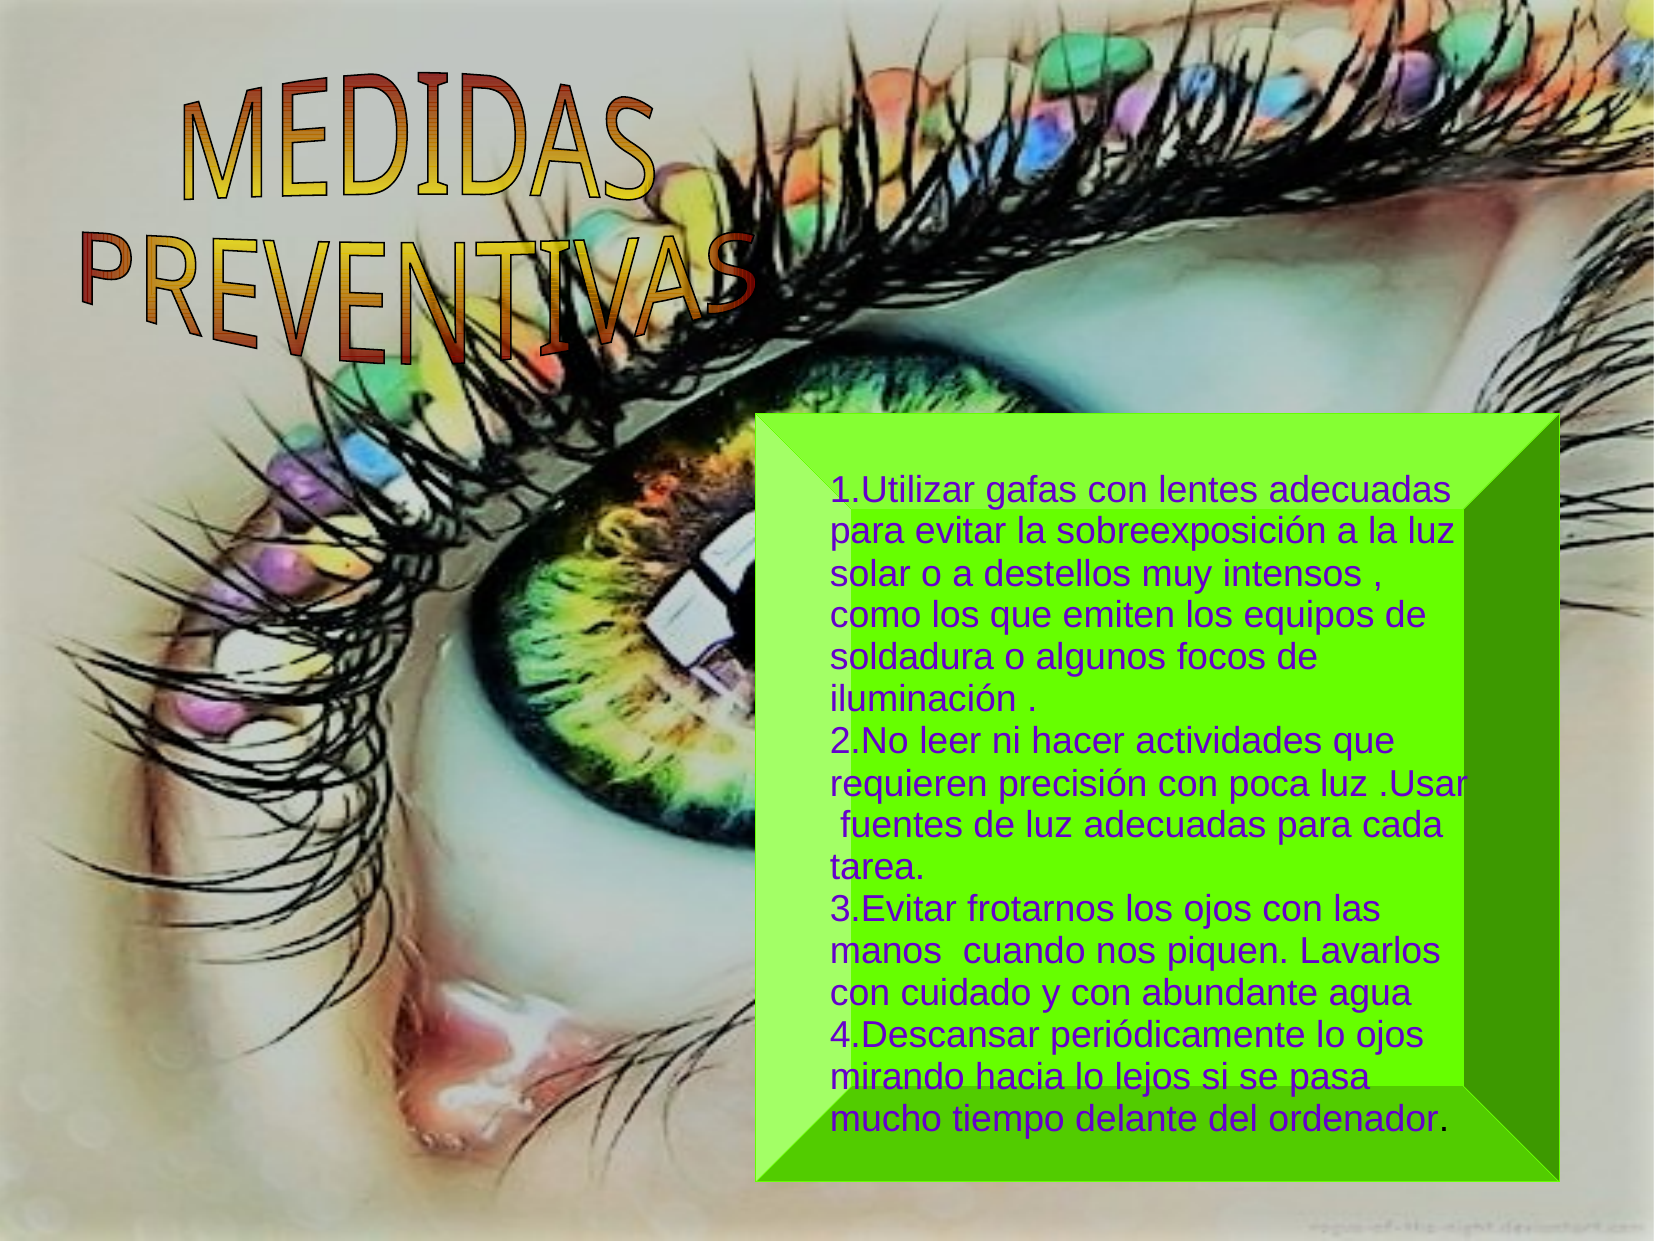

MEDIDAS
PREVENTIVAS
1.Utilizar gafas con lentes adecuadas para evitar la sobreexposición a la luz solar o a destellos muy intensos , como los que emiten los equipos de soldadura o algunos focos de iluminación .
2.No leer ni hacer actividades que requieren precisión con poca luz .Usar fuentes de luz adecuadas para cada tarea.
3.Evitar frotarnos los ojos con las manos cuando nos piquen. Lavarlos con cuidado y con abundante agua
4.Descansar periódicamente lo ojos mirando hacia lo lejos si se pasa mucho tiempo delante del ordenador.